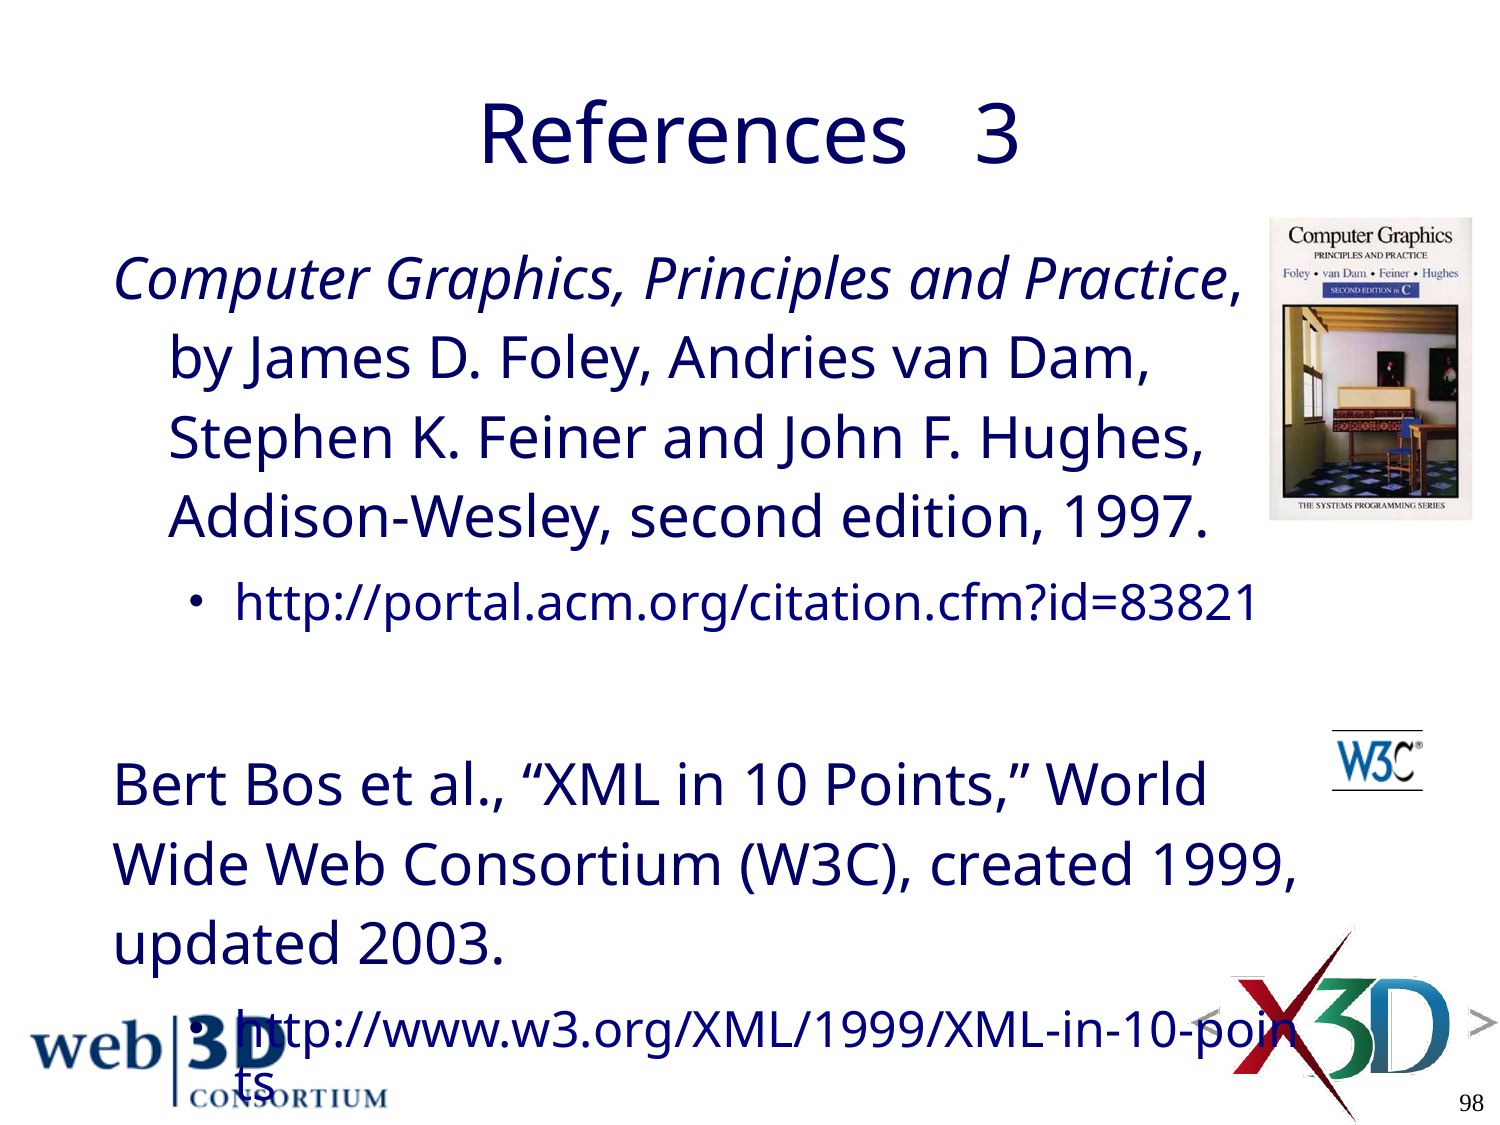

# References 3
Computer Graphics, Principles and Practice, by James D. Foley, Andries van Dam, Stephen K. Feiner and John F. Hughes, Addison-Wesley, second edition, 1997.
http://portal.acm.org/citation.cfm?id=83821
Bert Bos et al., “XML in 10 Points,” World Wide Web Consortium (W3C), created 1999, updated 2003.
http://www.w3.org/XML/1999/XML-in-10-points